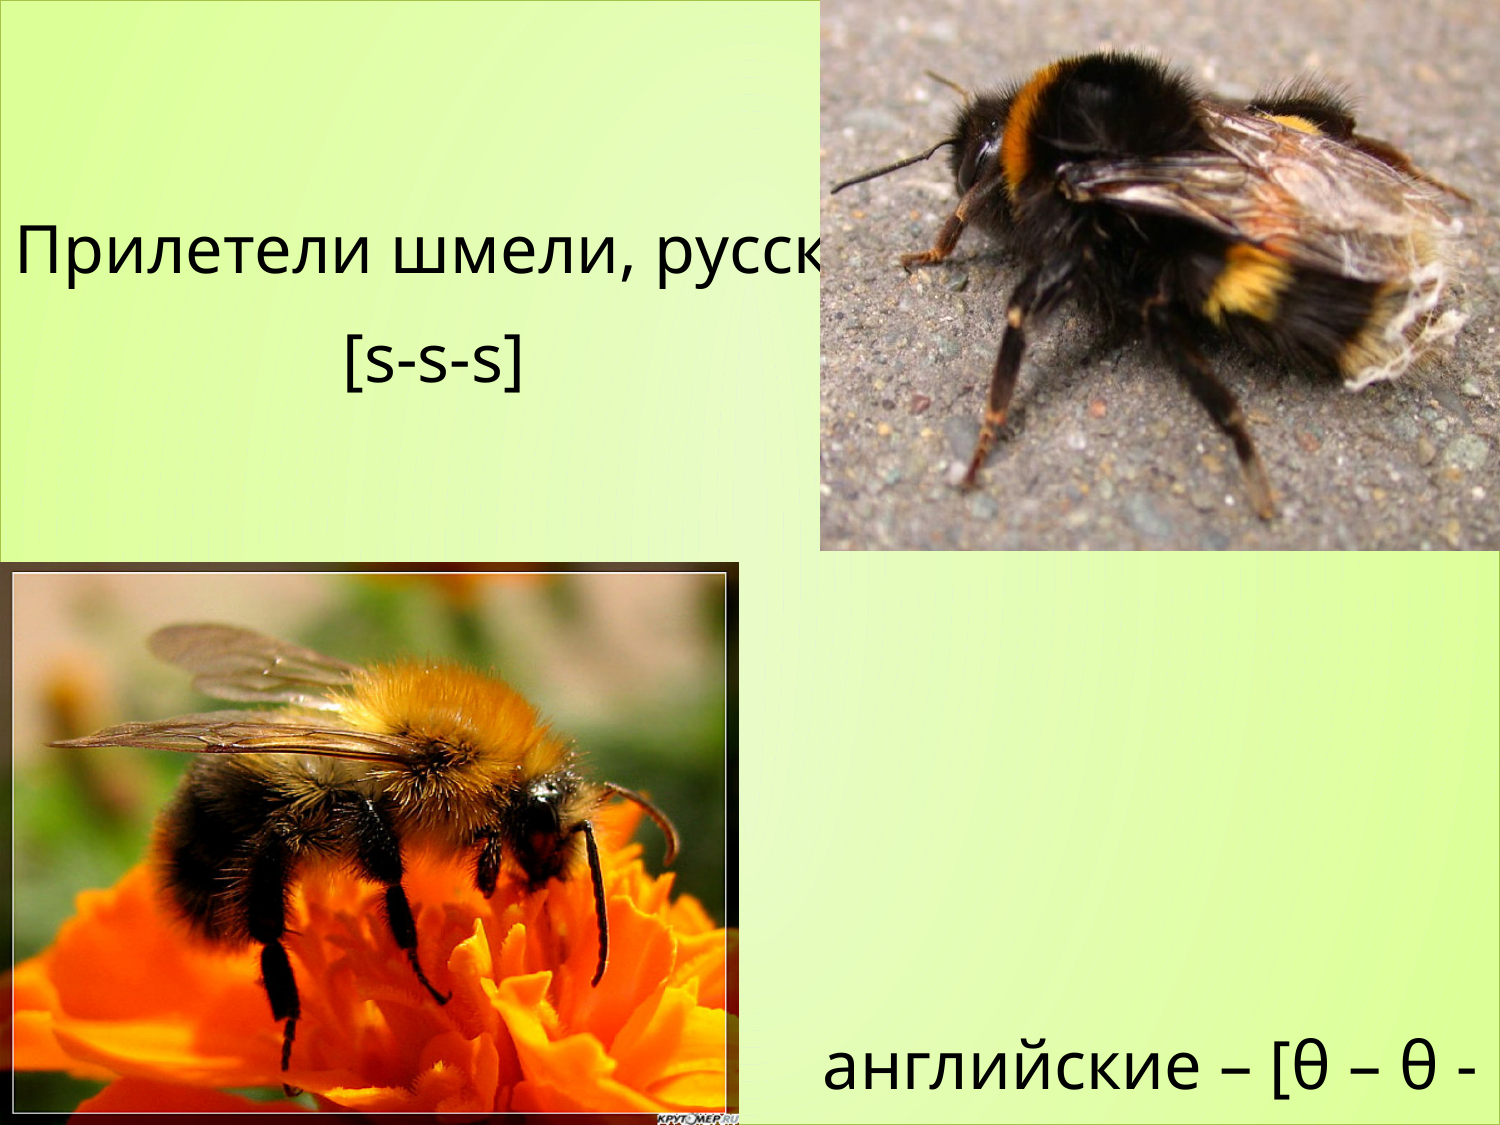

Прилетели шмели, русские –
 [s-s-s]
 английские – [θ – θ - θ ]
#